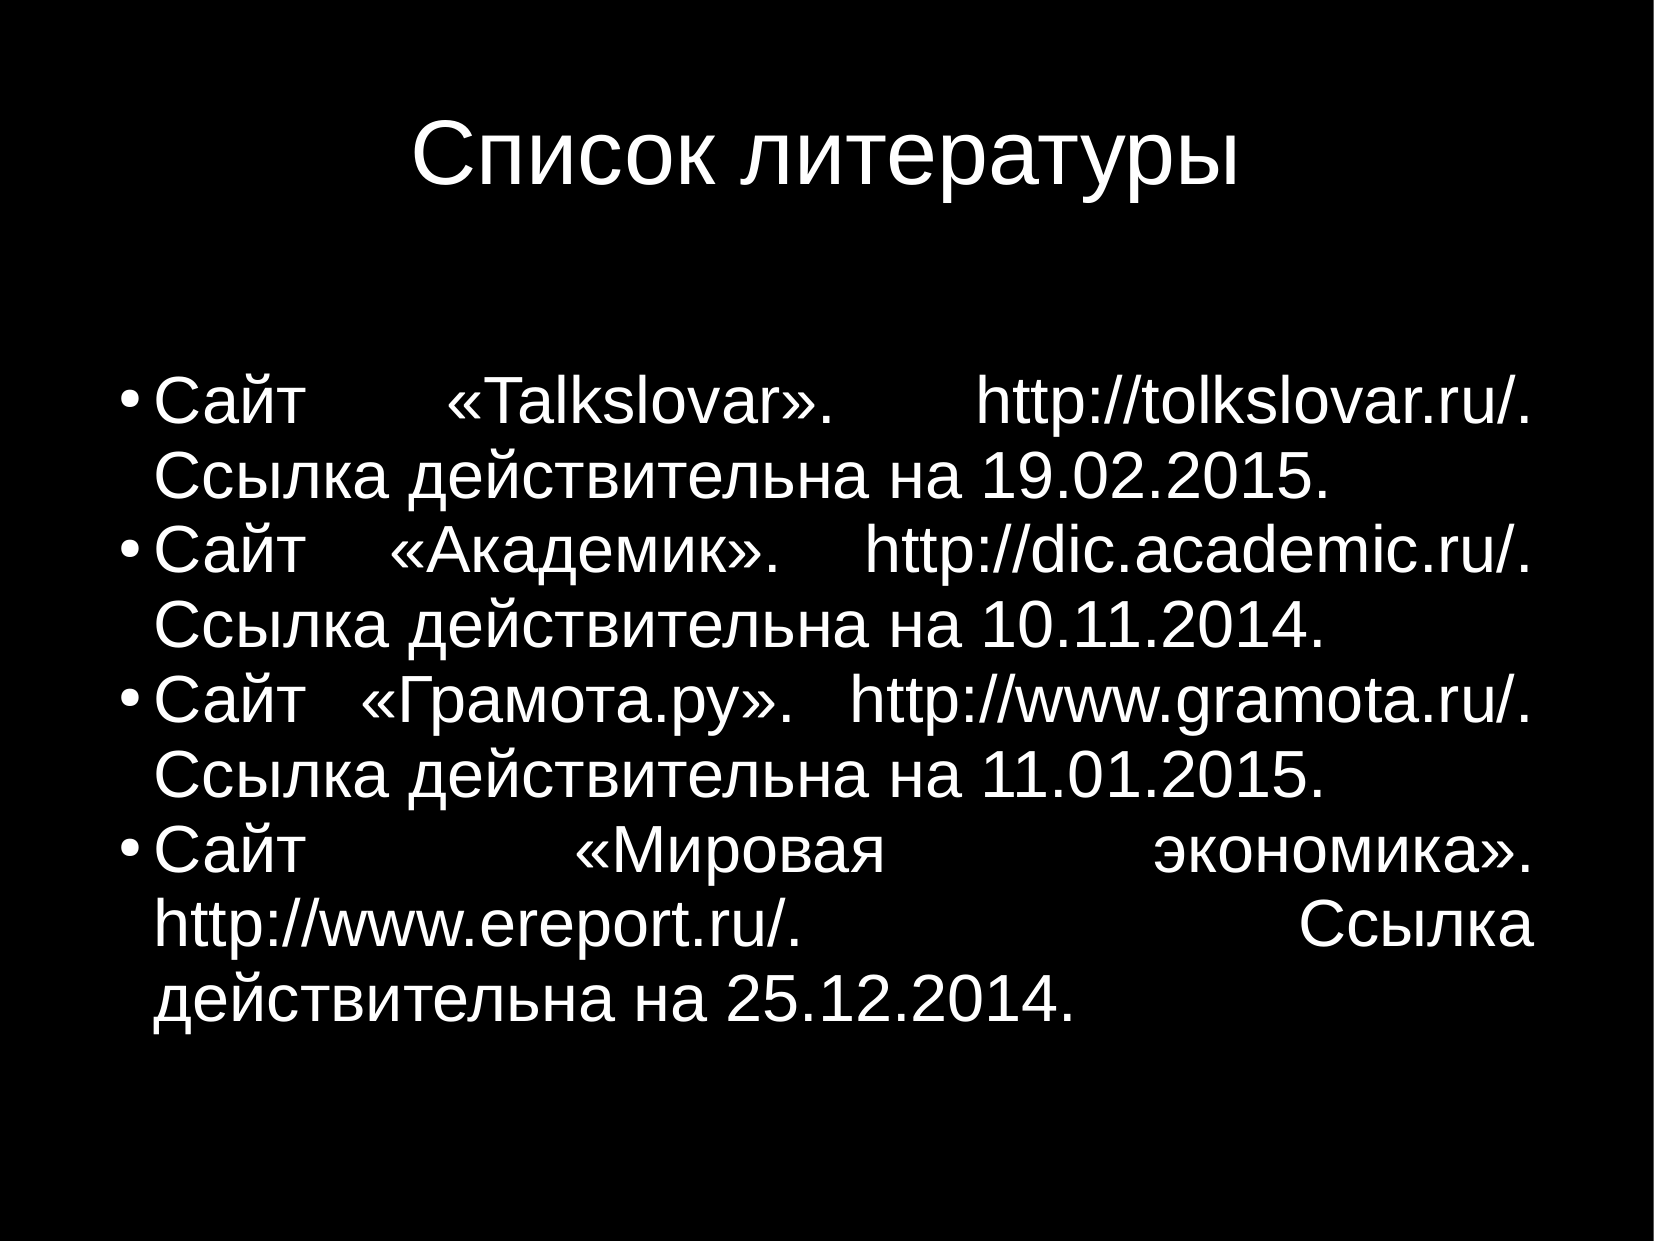

# Список литературы
Сайт «Talkslovar». http://tolkslovar.ru/. Ссылка действительна на 19.02.2015.
Сайт «Академик». http://dic.academic.ru/. Ссылка действительна на 10.11.2014.
Сайт «Грамота.ру». http://www.gramota.ru/. Ссылка действительна на 11.01.2015.
Сайт «Мировая экономика». http://www.ereport.ru/. Ссылка действительна на 25.12.2014.